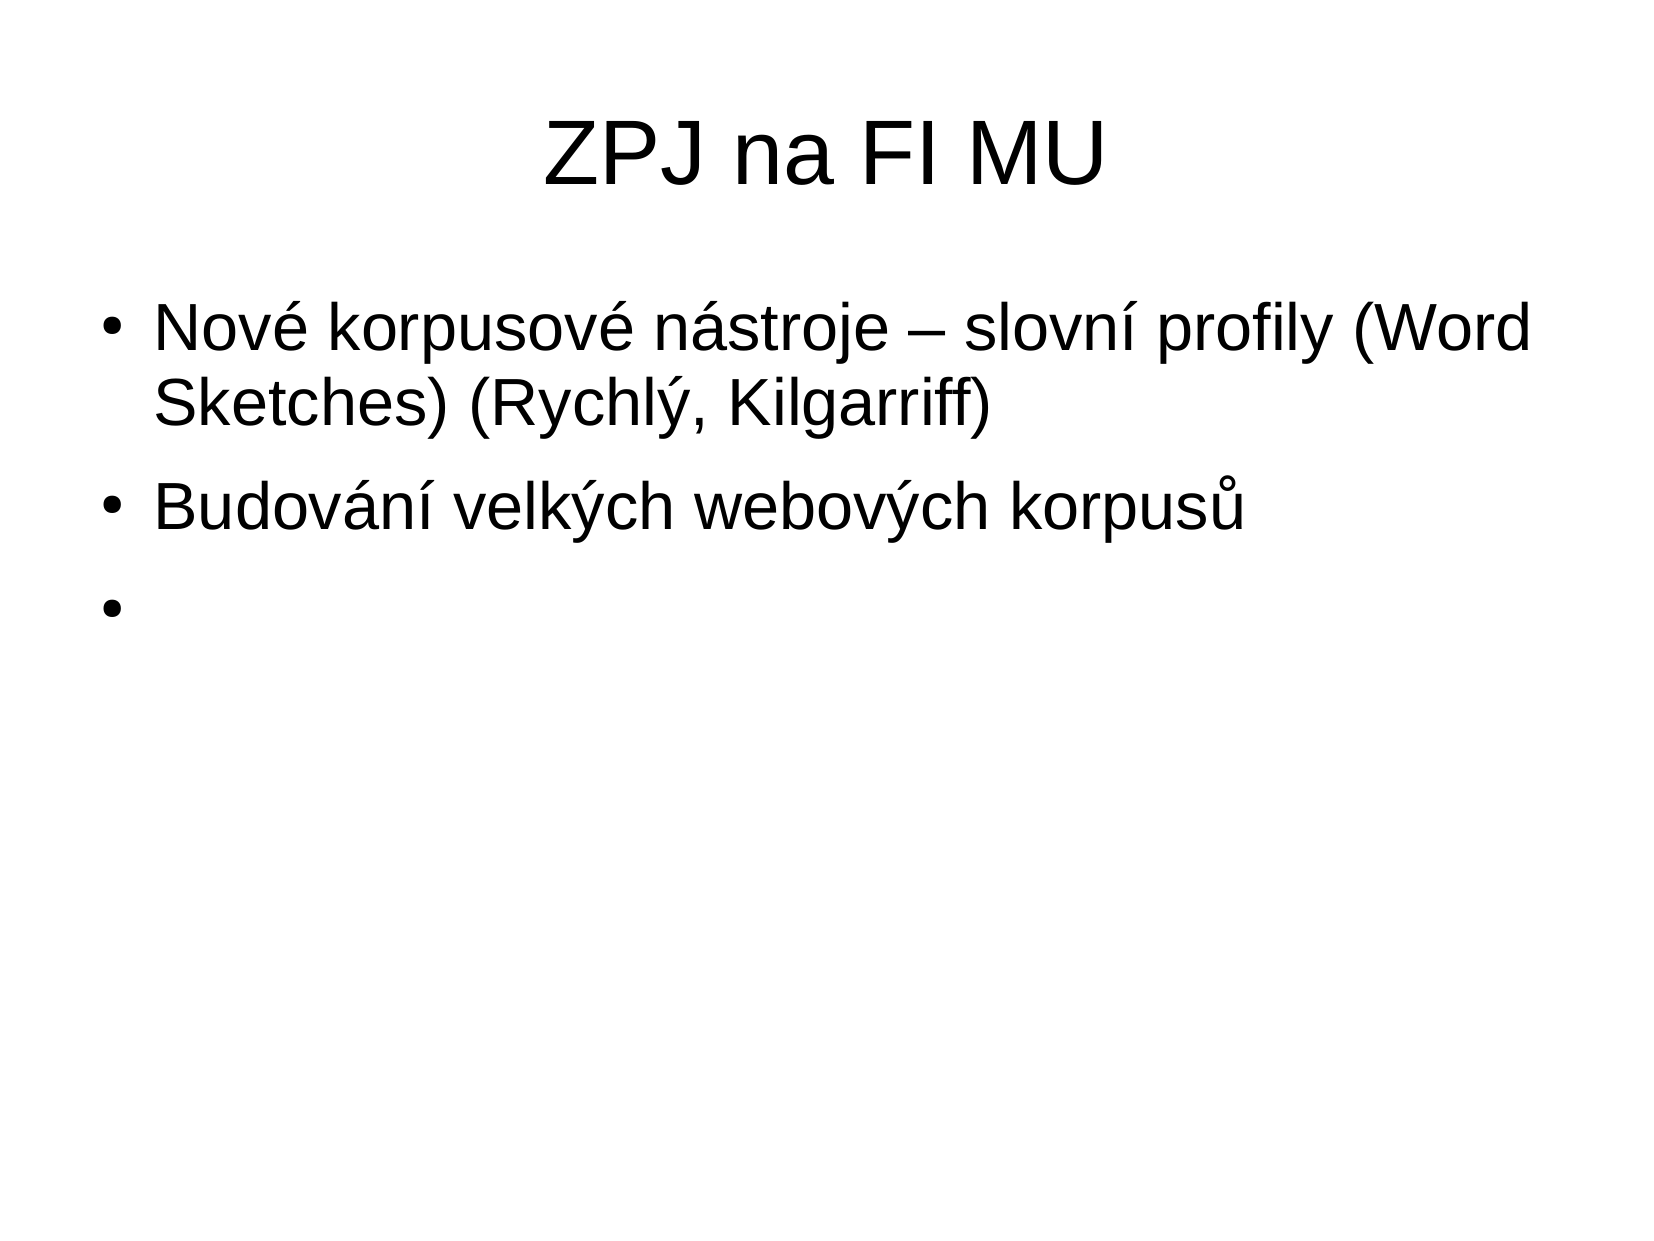

# ZPJ na FI MU
Nové korpusové nástroje – slovní profily (Word Sketches) (Rychlý, Kilgarriff)
Budování velkých webových korpusů